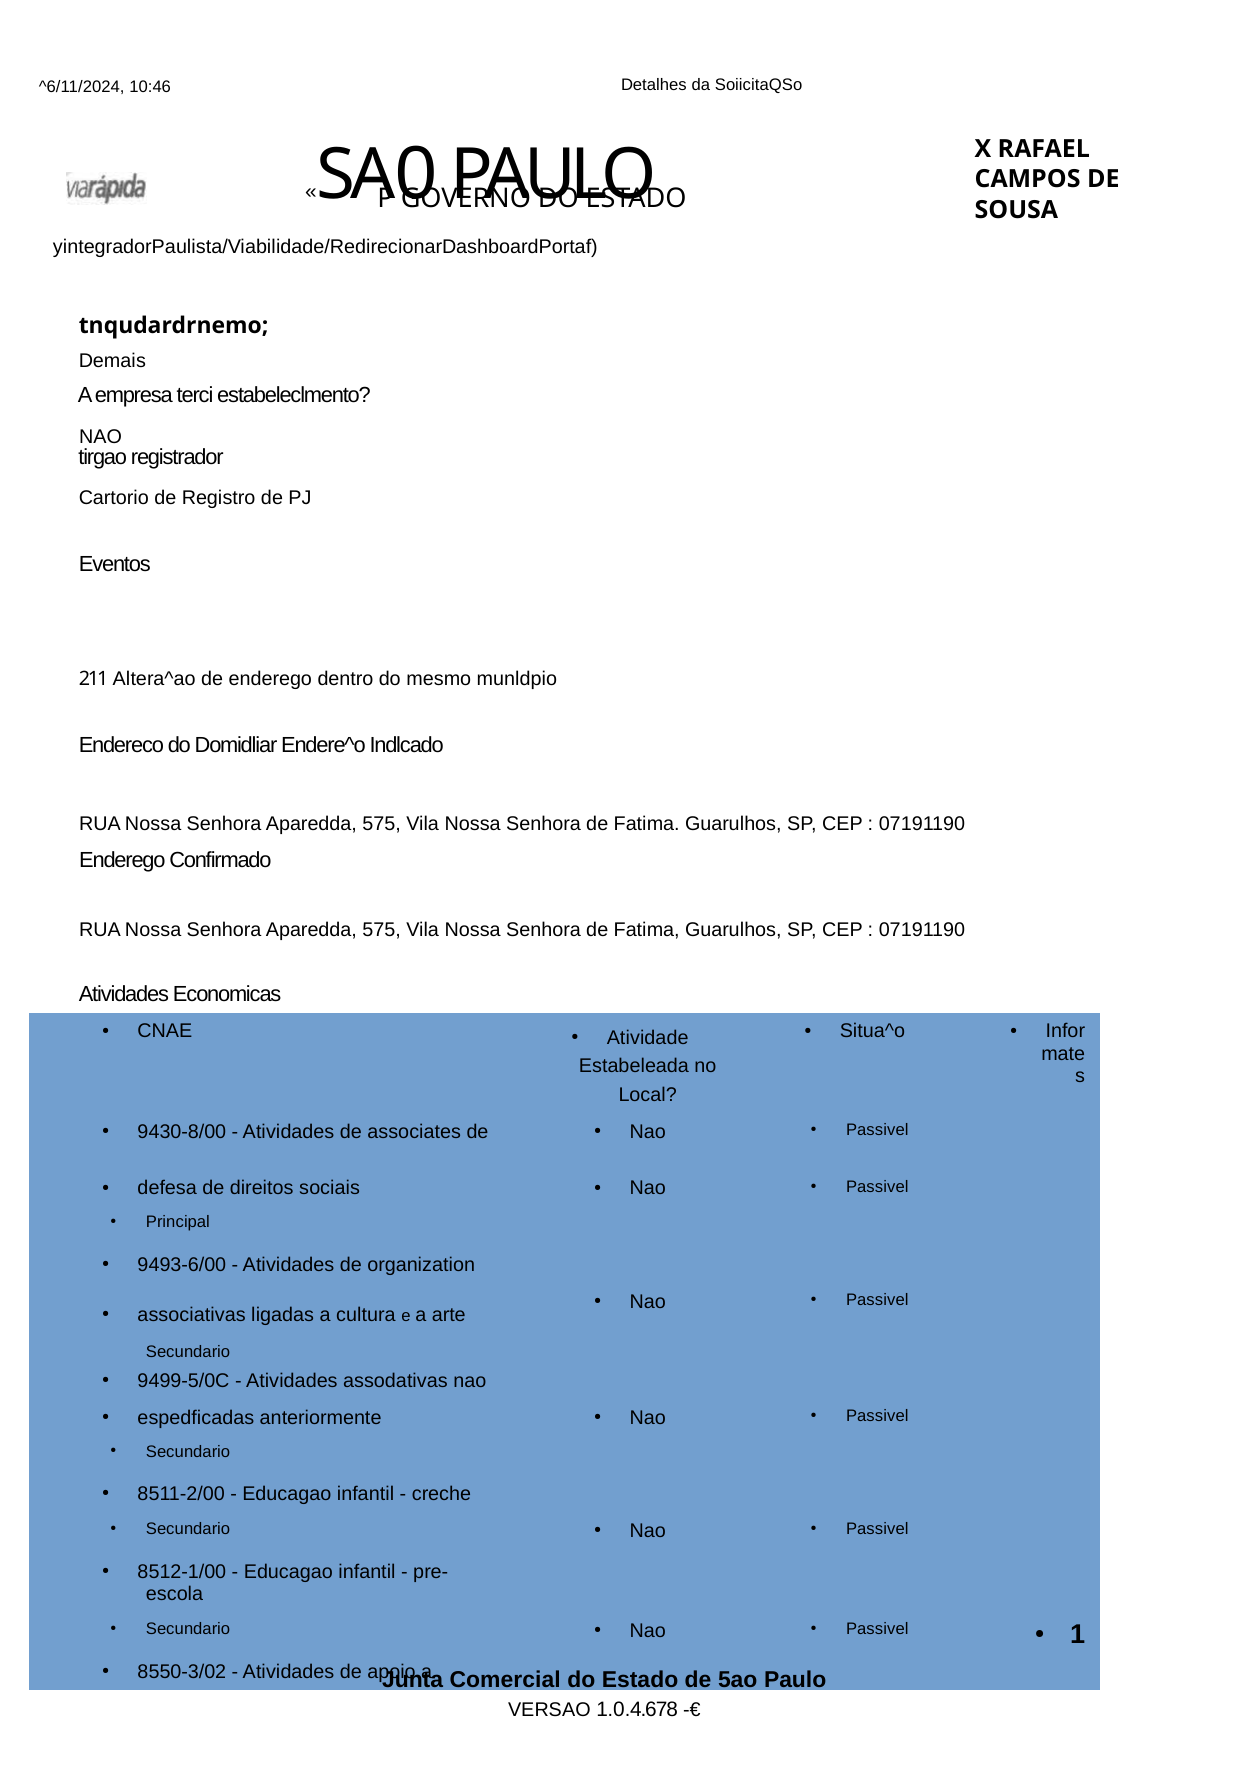

Detalhes da SoiicitaQSo
^6/11/2024, 10:46
«SA0 PAULO
X RAFAEL
CAMPOS DE
SOUSA
P GOVERNO DO ESTADO
yintegradorPaulista/Viabilidade/RedirecionarDashboardPortaf)
tnqudardrnemo;
Demais
A empresa terci estabeleclmento?
NAO
tirgao registrador
Cartorio de Registro de PJ
Eventos
211 Altera^ao de enderego dentro do mesmo munldpio Endereco do Domidliar Endere^o Indlcado
RUA Nossa Senhora Aparedda, 575, Vila Nossa Senhora de Fatima. Guarulhos, SP, CEP : 07191190
Enderego Confirmado
RUA Nossa Senhora Aparedda, 575, Vila Nossa Senhora de Fatima, Guarulhos, SP, CEP : 07191190
Atividades Economicas
| CNAE | Atividade Estabeleada no Local? | Situa^o | Informates |
| --- | --- | --- | --- |
| 9430-8/00 - Atividades de associates de | Nao | Passivel | |
| defesa de direitos sociais Principal 9493-6/00 - Atividades de organization | Nao | Passivel | |
| associativas ligadas a cultura e a arte Secundario 9499-5/0C - Atividades assodativas nao | Nao | Passivel | |
| espedficadas anteriormente Secundario 8511-2/00 - Educagao infantil - creche | Nao | Passivel | |
| Secundario 8512-1/00 - Educagao infantil - pre-escola | Nao | Passivel | |
| Secundario 8550-3/02 - Atividades de apoio a | Nao | Passivel | 1 |
Junta Comercial do Estado de 5ao Paulo
VERSAO 1.0.4.678 -€